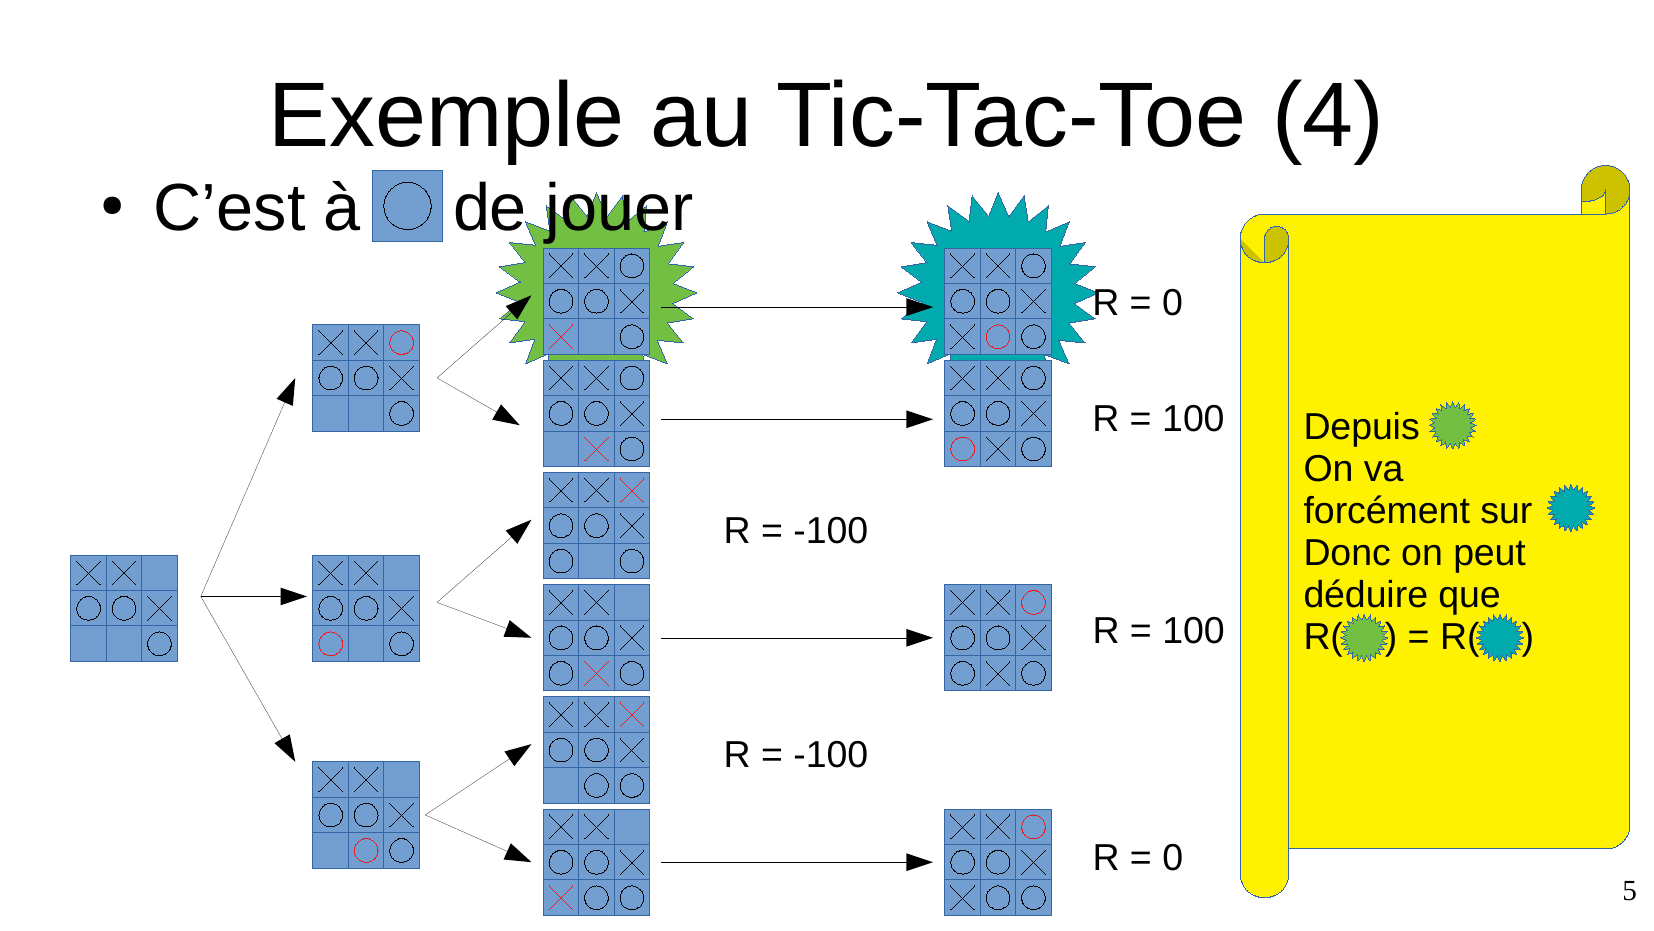

# Exemple au Tic-Tac-Toe (4)
Depuis
On va forcément sur
Donc on peut déduire que
R( ) = R( )
C’est à de jouer
R = 0
R = 100
R = -100
R = 100
R = -100
R = 0
5